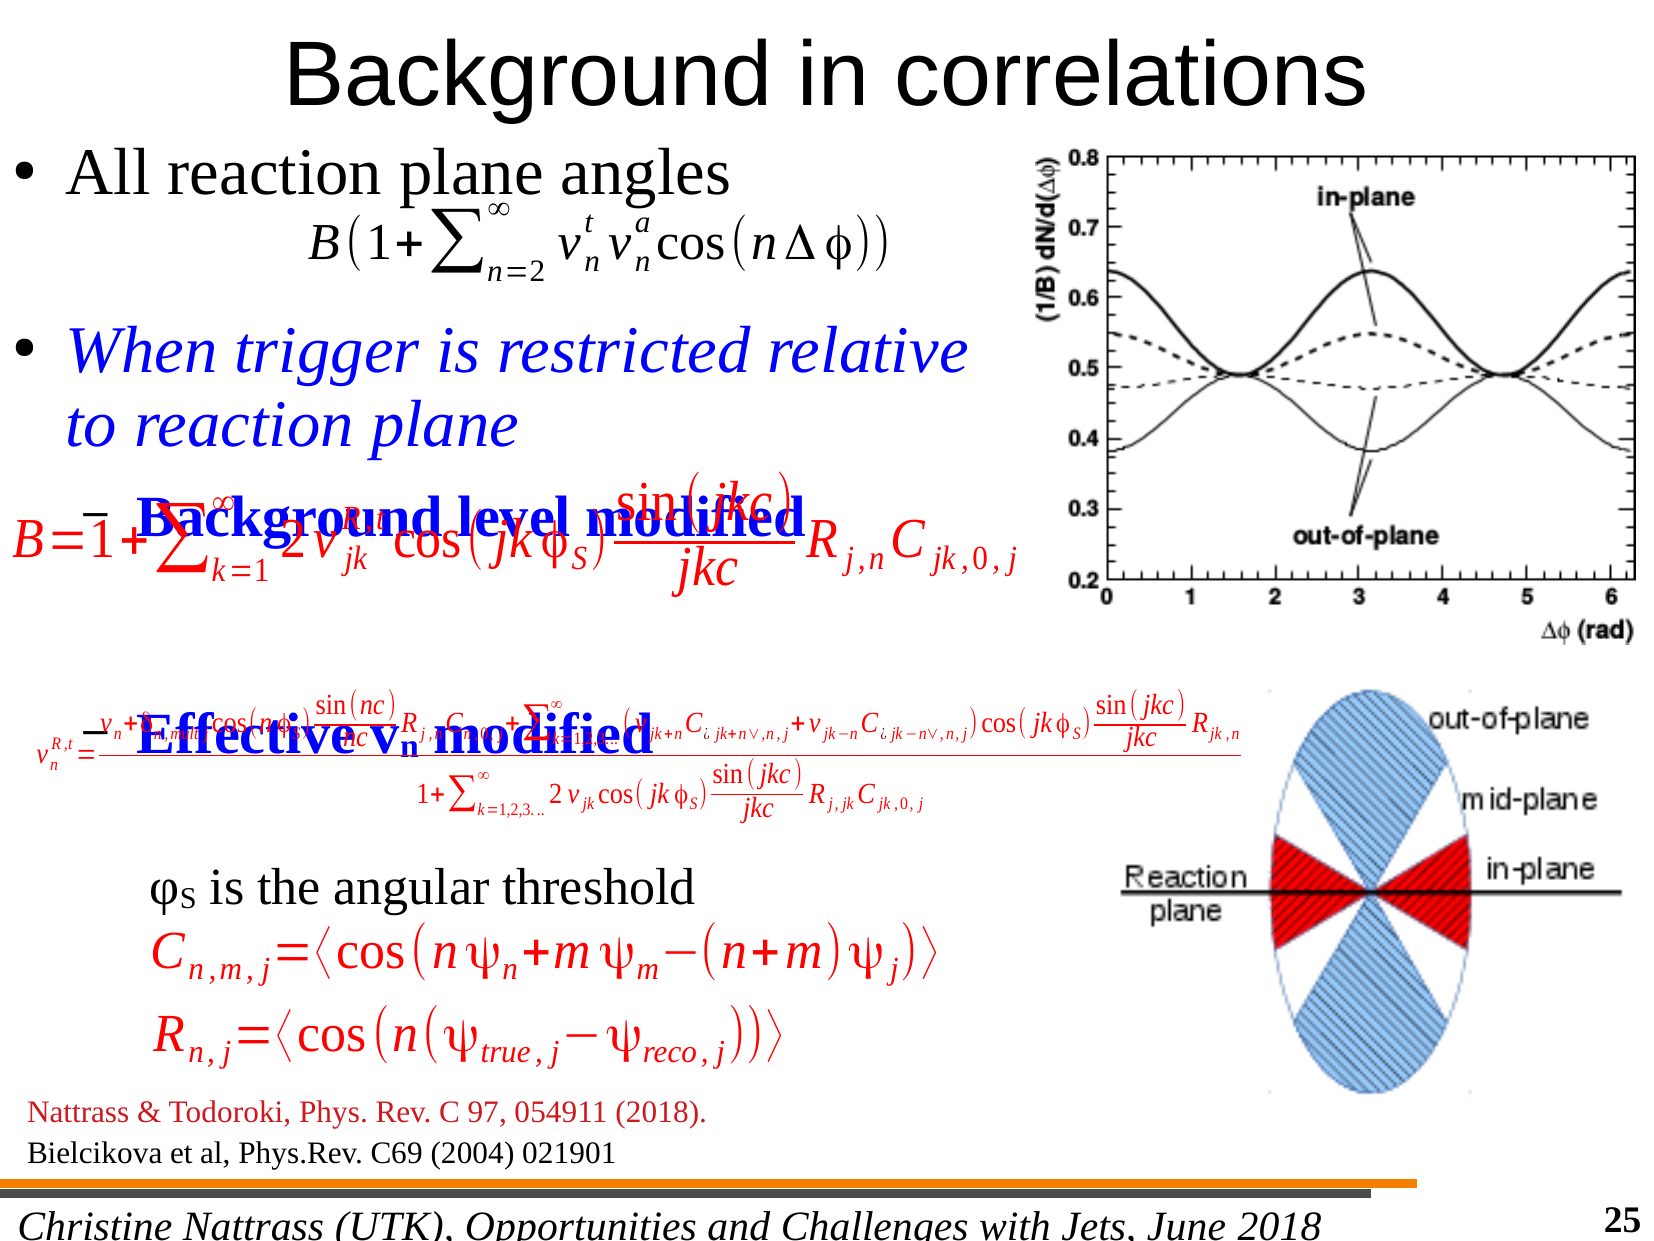

# Background in correlations
All reaction plane angles
When trigger is restricted relative to reaction plane
Background level modified
Effective vn modified
φS is the angular threshold
Nattrass & Todoroki, Phys. Rev. C 97, 054911 (2018).
Bielcikova et al, Phys.Rev. C69 (2004) 021901